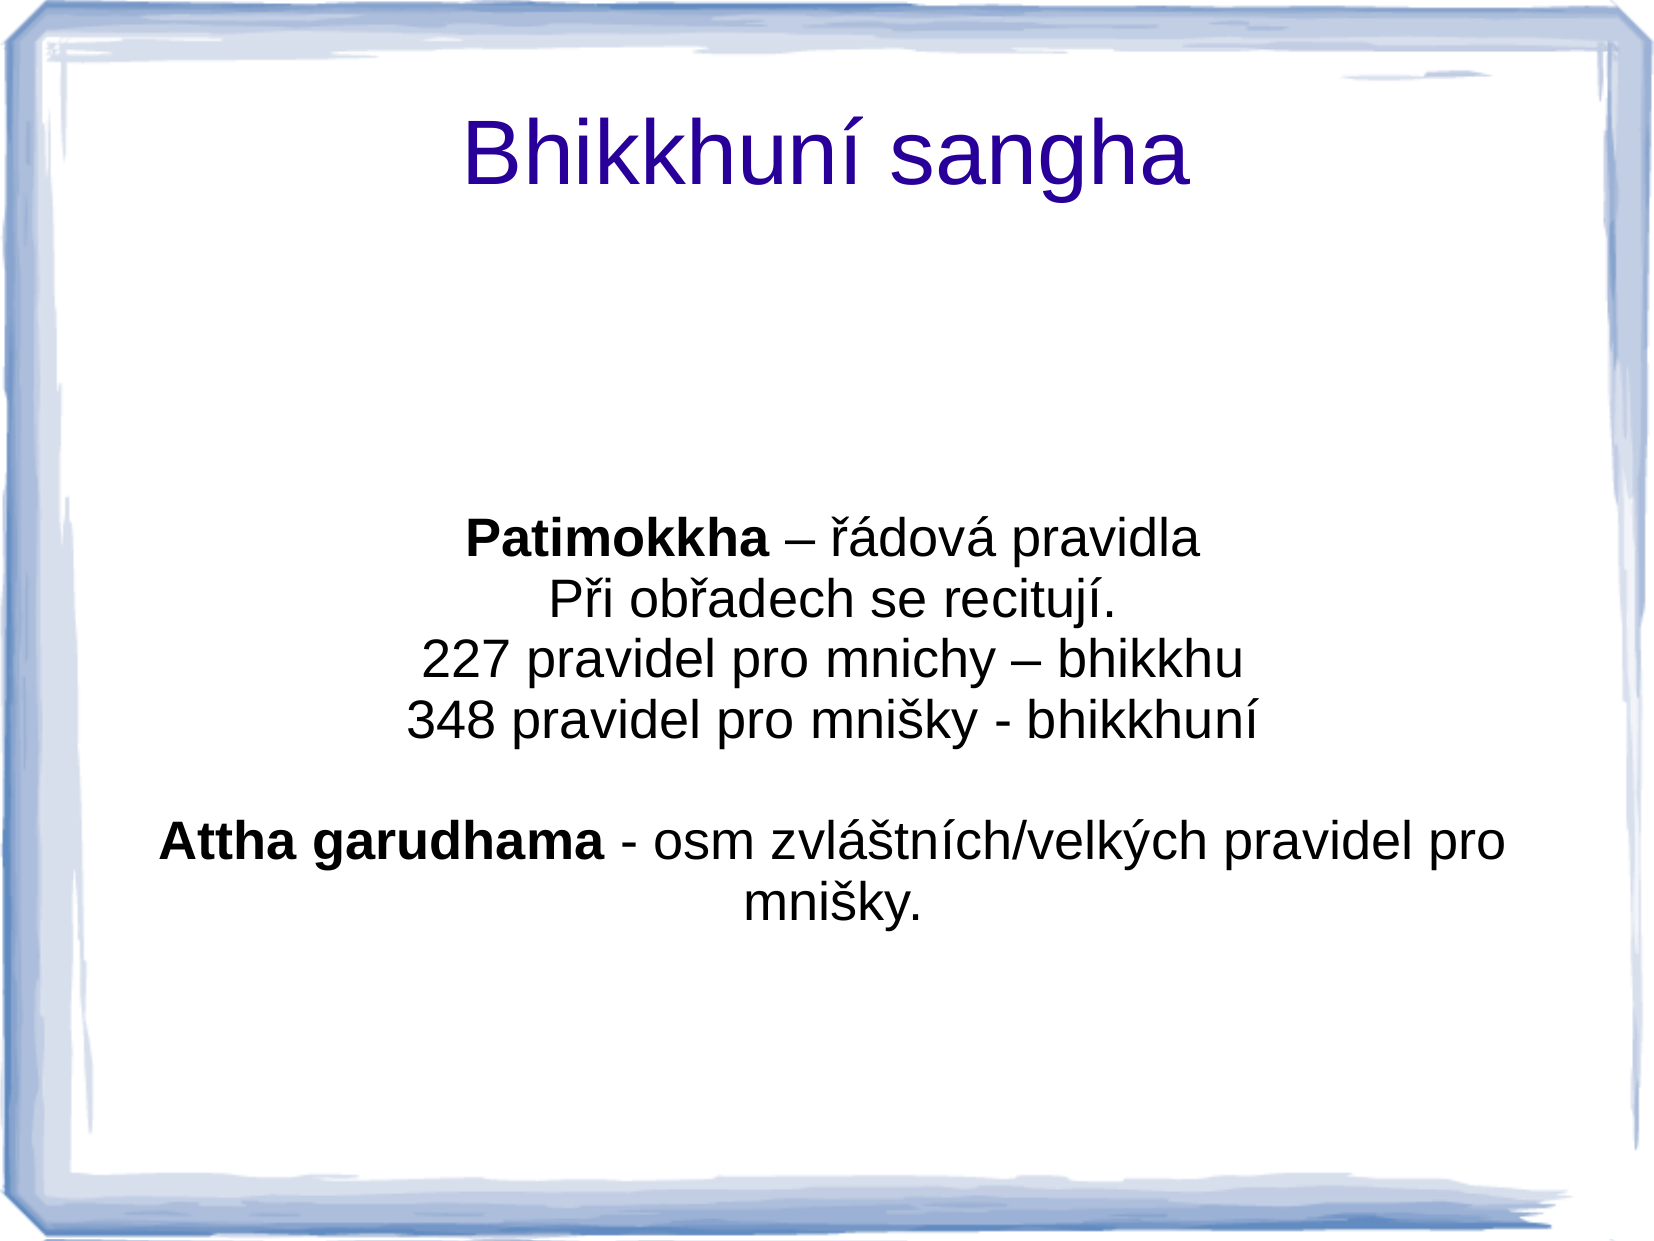

# Bhikkhuní sangha
Patimokkha – řádová pravidla
Při obřadech se recitují.
227 pravidel pro mnichy – bhikkhu
348 pravidel pro mnišky - bhikkhuní
Attha garudhama - osm zvláštních/velkých pravidel pro mnišky.